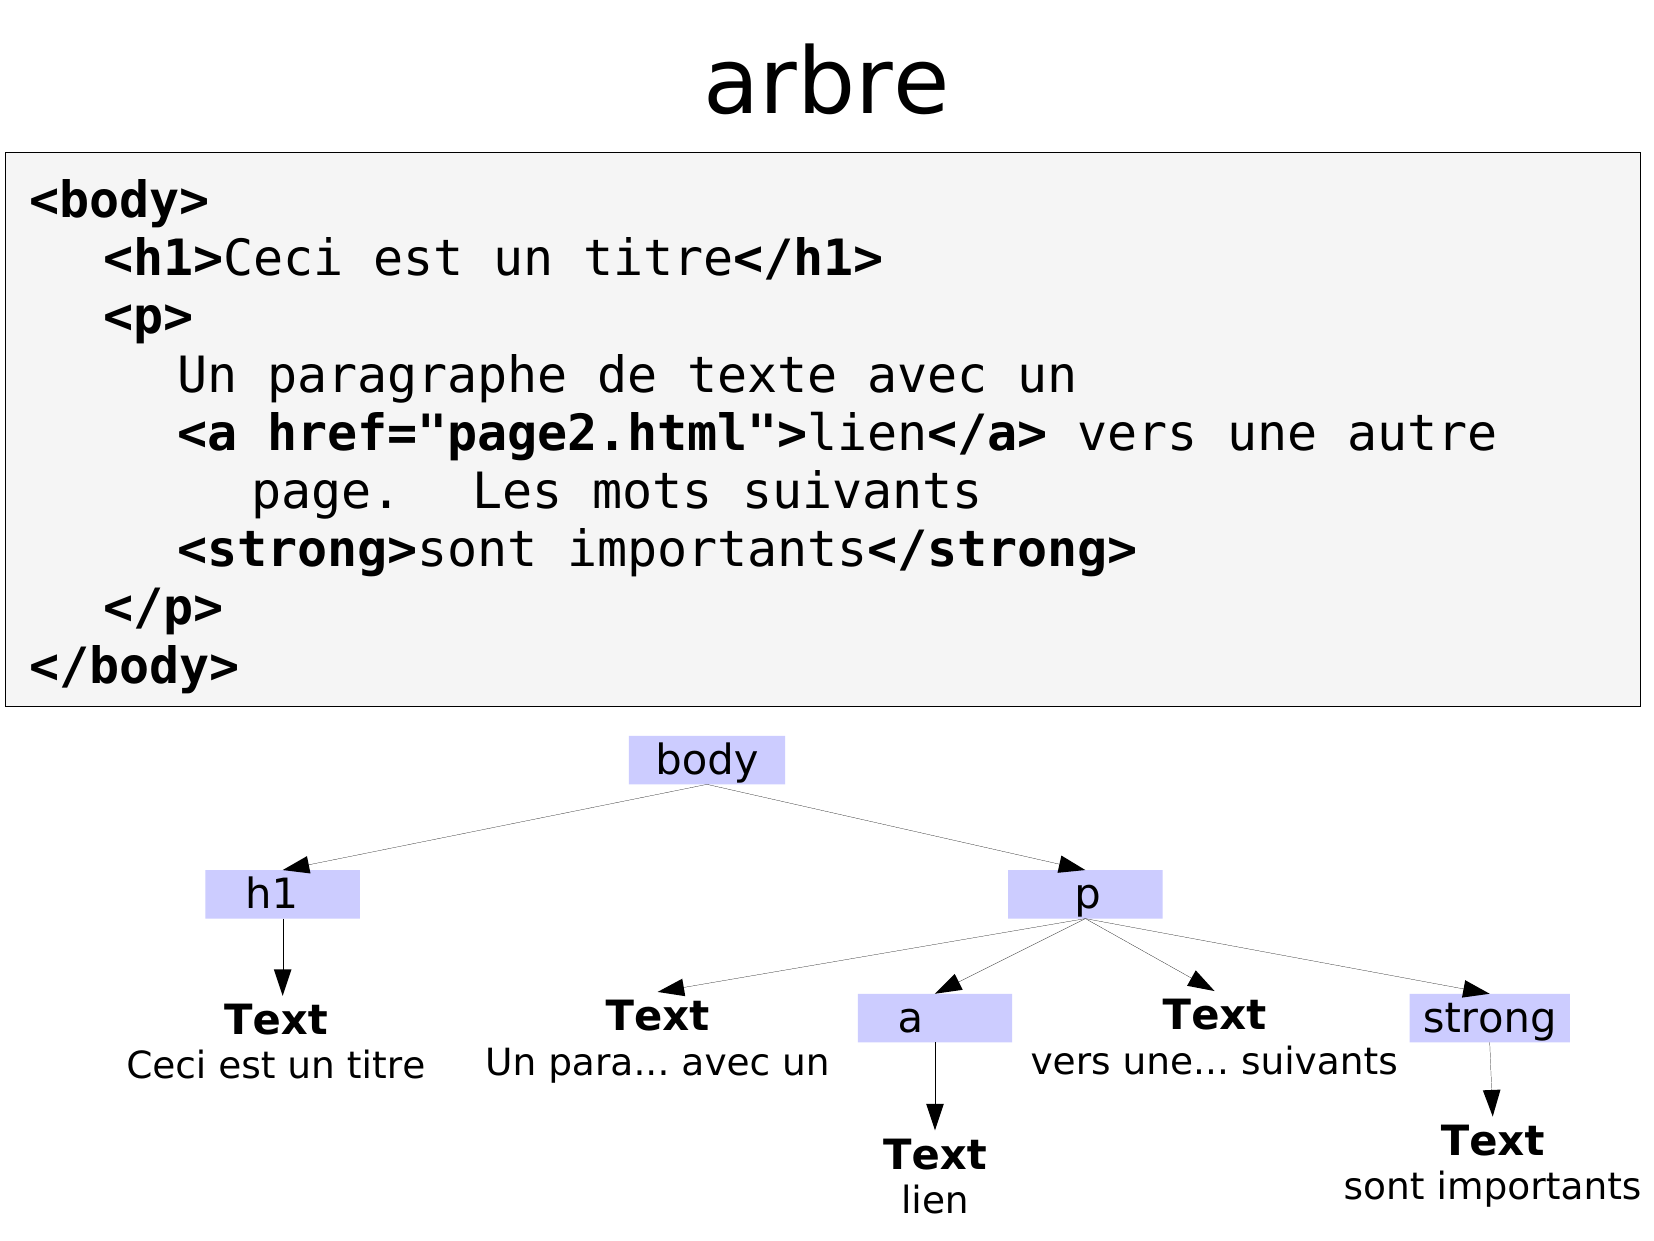

# arbre
<body>
	<h1>Ceci est un titre</h1>
	<p>
		Un paragraphe de texte avec un
		<a href="page2.html">lien</a> vers une autre 				page. 	Les mots suivants
		<strong>sont importants</strong>
	</p>
</body>
 body
 h1
 p
Text
vers une... suivants
Text
Un para... avec un
 a
 strong
Text
Ceci est un titre
Text
sont importants
Text
lien